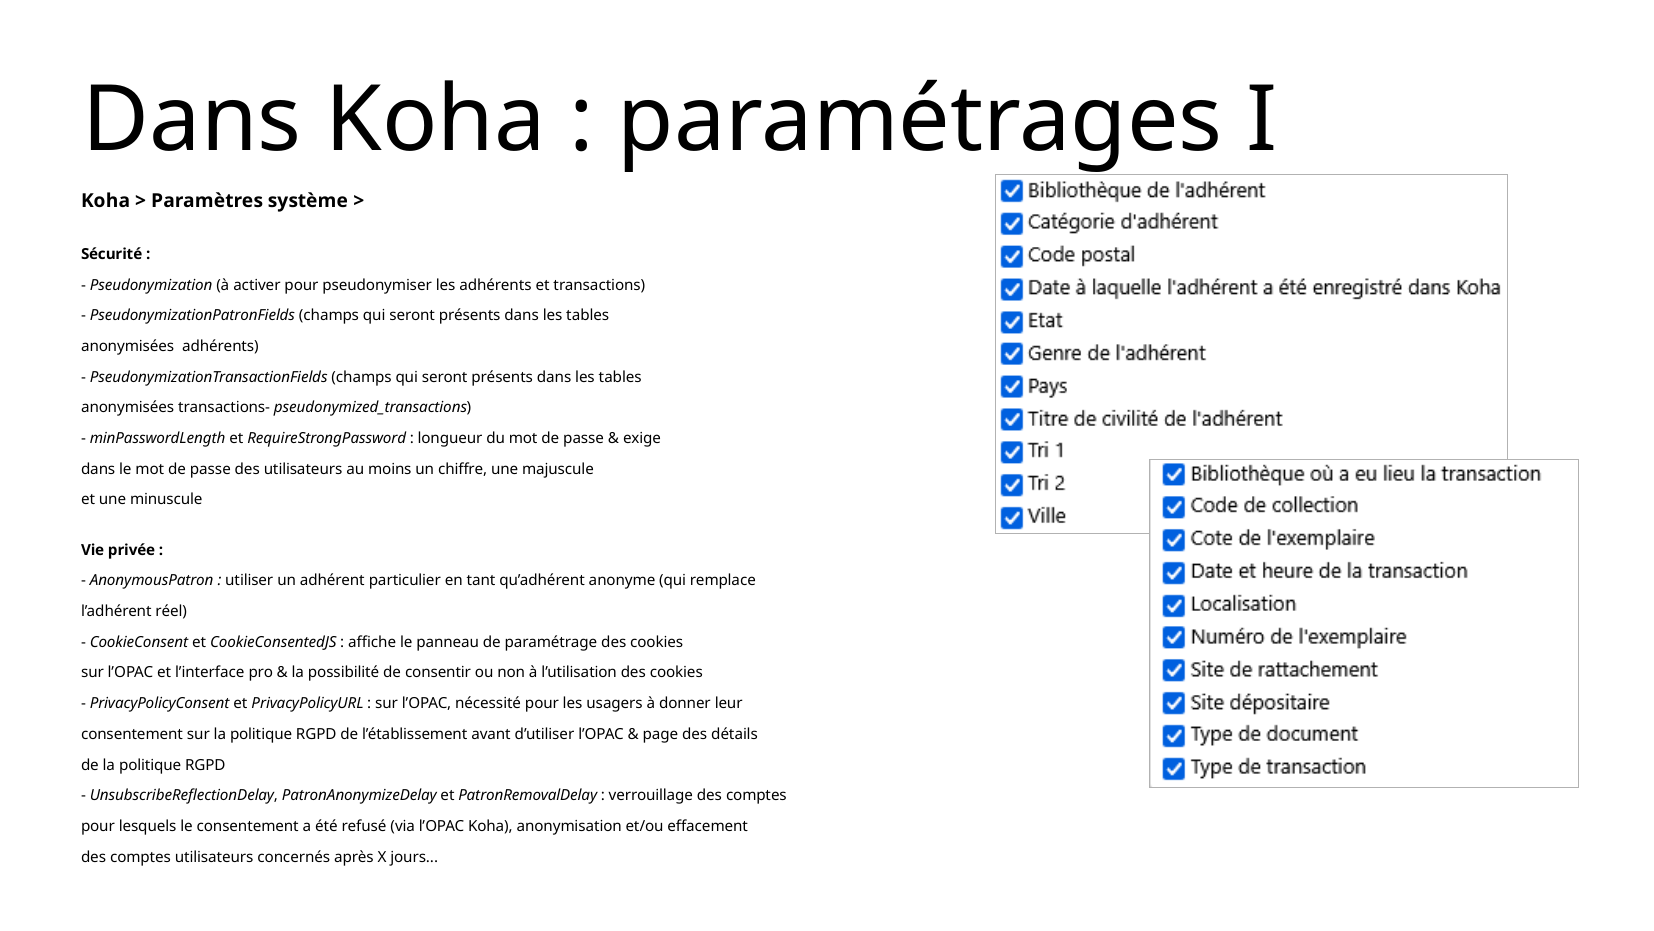

# Dans Koha : paramétrages I
Koha > Paramètres système >
Sécurité :
- Pseudonymization (à activer pour pseudonymiser les adhérents et transactions)
- PseudonymizationPatronFields (champs qui seront présents dans les tables
anonymisées adhérents)
- PseudonymizationTransactionFields (champs qui seront présents dans les tables
anonymisées transactions- pseudonymized_transactions)
- minPasswordLength et RequireStrongPassword : longueur du mot de passe & exige
dans le mot de passe des utilisateurs au moins un chiffre, une majuscule
et une minuscule
Vie privée :
- AnonymousPatron : utiliser un adhérent particulier en tant qu’adhérent anonyme (qui remplace
l’adhérent réel)
- CookieConsent et CookieConsentedJS : affiche le panneau de paramétrage des cookies
sur l’OPAC et l’interface pro & la possibilité de consentir ou non à l’utilisation des cookies
- PrivacyPolicyConsent et PrivacyPolicyURL : sur l’OPAC, nécessité pour les usagers à donner leur
consentement sur la politique RGPD de l’établissement avant d’utiliser l’OPAC & page des détails
de la politique RGPD
- UnsubscribeReflectionDelay, PatronAnonymizeDelay et PatronRemovalDelay : verrouillage des comptes
pour lesquels le consentement a été refusé (via l’OPAC Koha), anonymisation et/ou effacement
des comptes utilisateurs concernés après X jours...